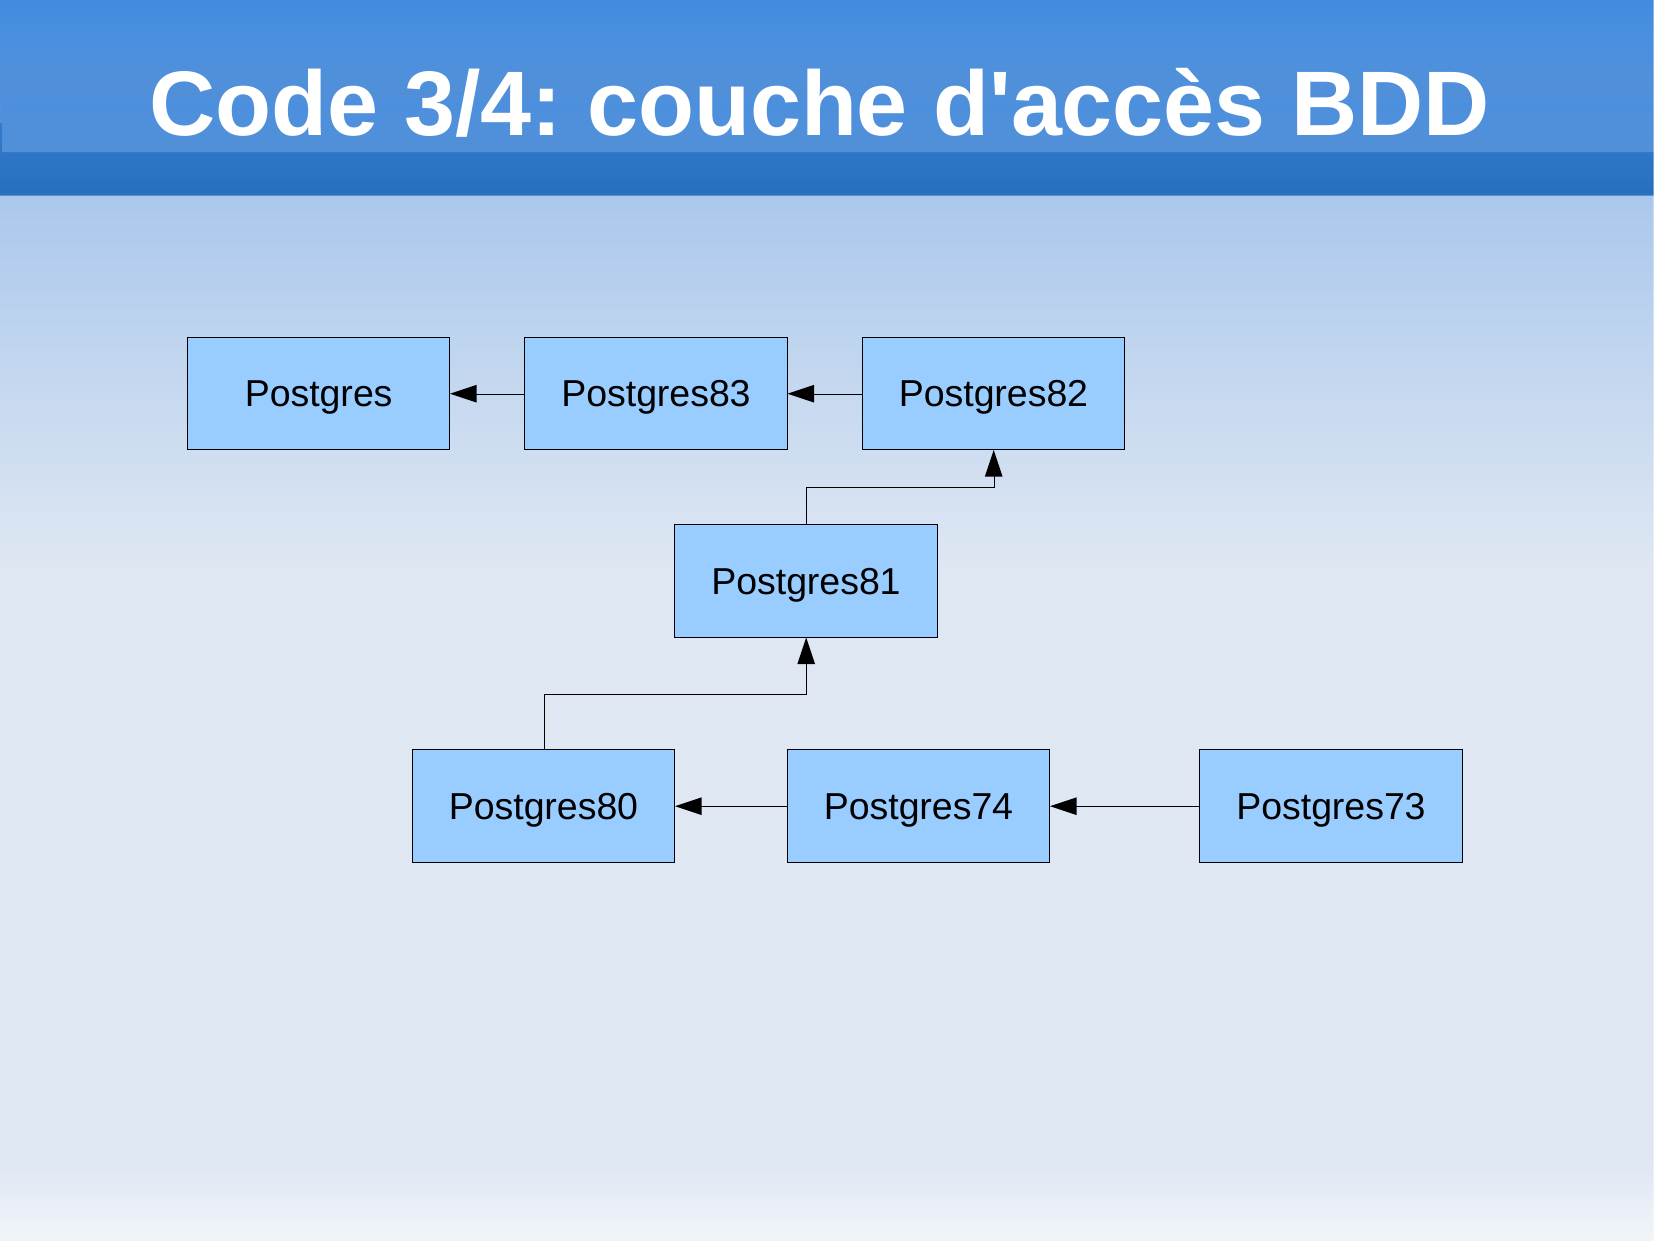

# Code 3/4: couche d'accès BDD
Postgres
Postgres83
Postgres82
Postgres81
Postgres80
Postgres74
Postgres73